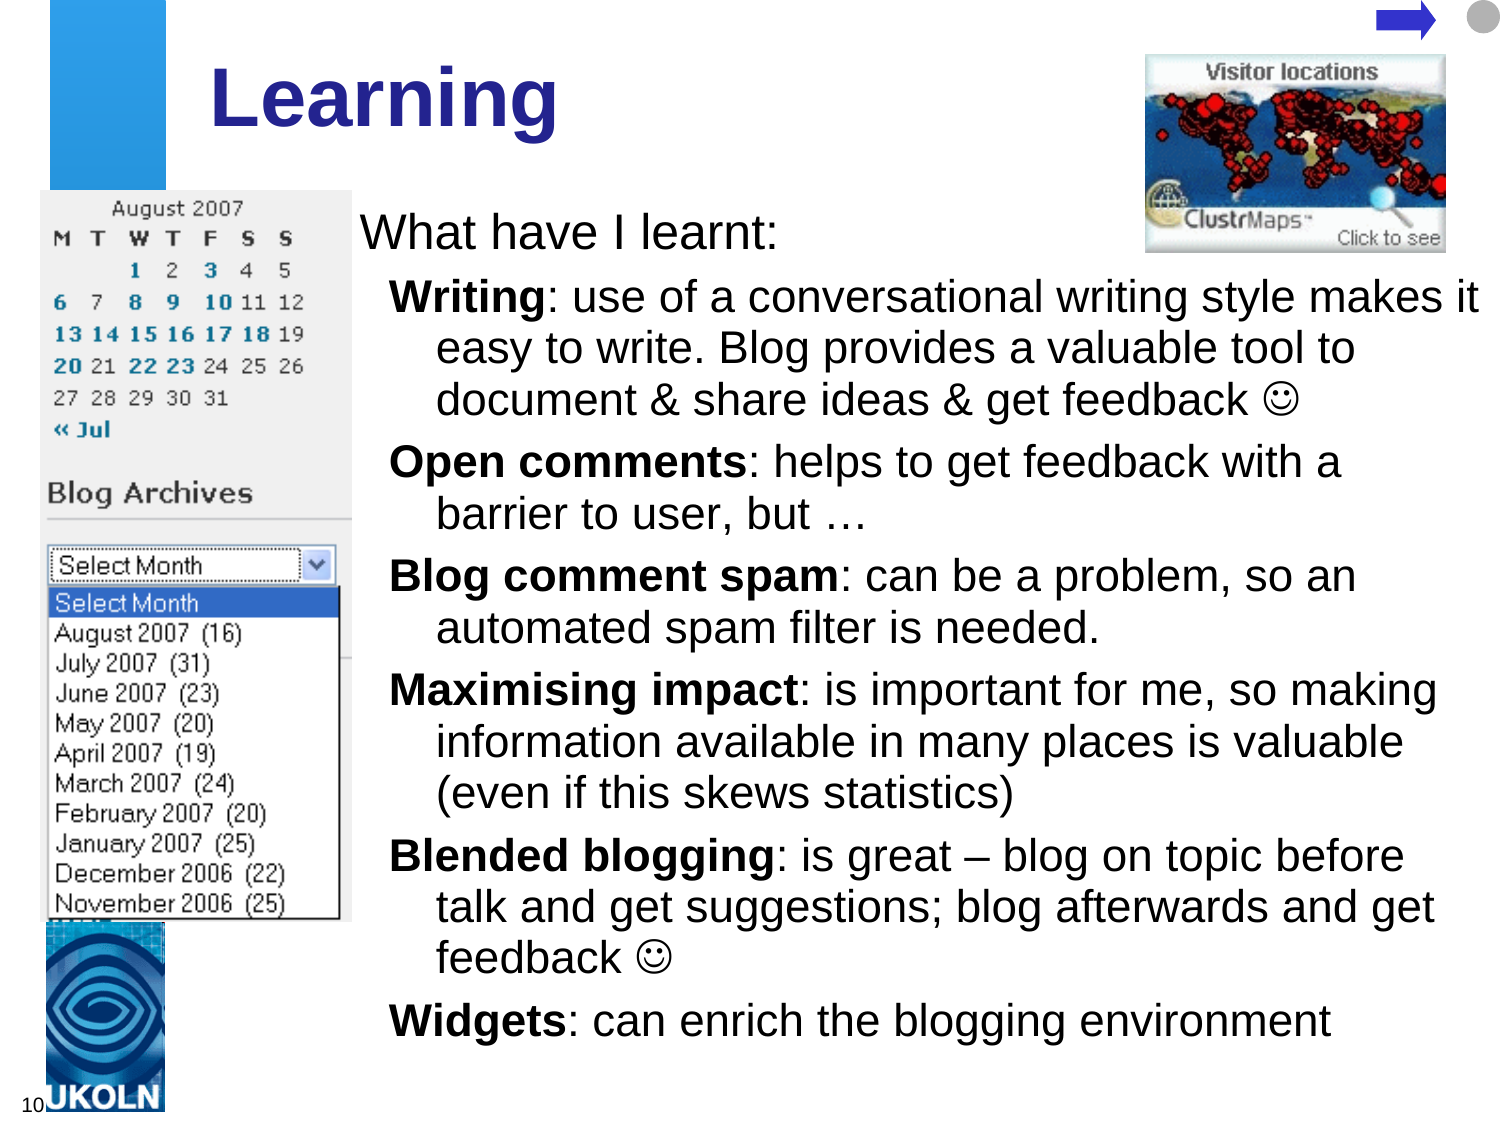

# Learning
What have I learnt:
Writing: use of a conversational writing style makes it easy to write. Blog provides a valuable tool to document & share ideas & get feedback 
Open comments: helps to get feedback with a barrier to user, but …
Blog comment spam: can be a problem, so an automated spam filter is needed.
Maximising impact: is important for me, so making information available in many places is valuable (even if this skews statistics)
Blended blogging: is great – blog on topic before talk and get suggestions; blog afterwards and get feedback 
Widgets: can enrich the blogging environment
10